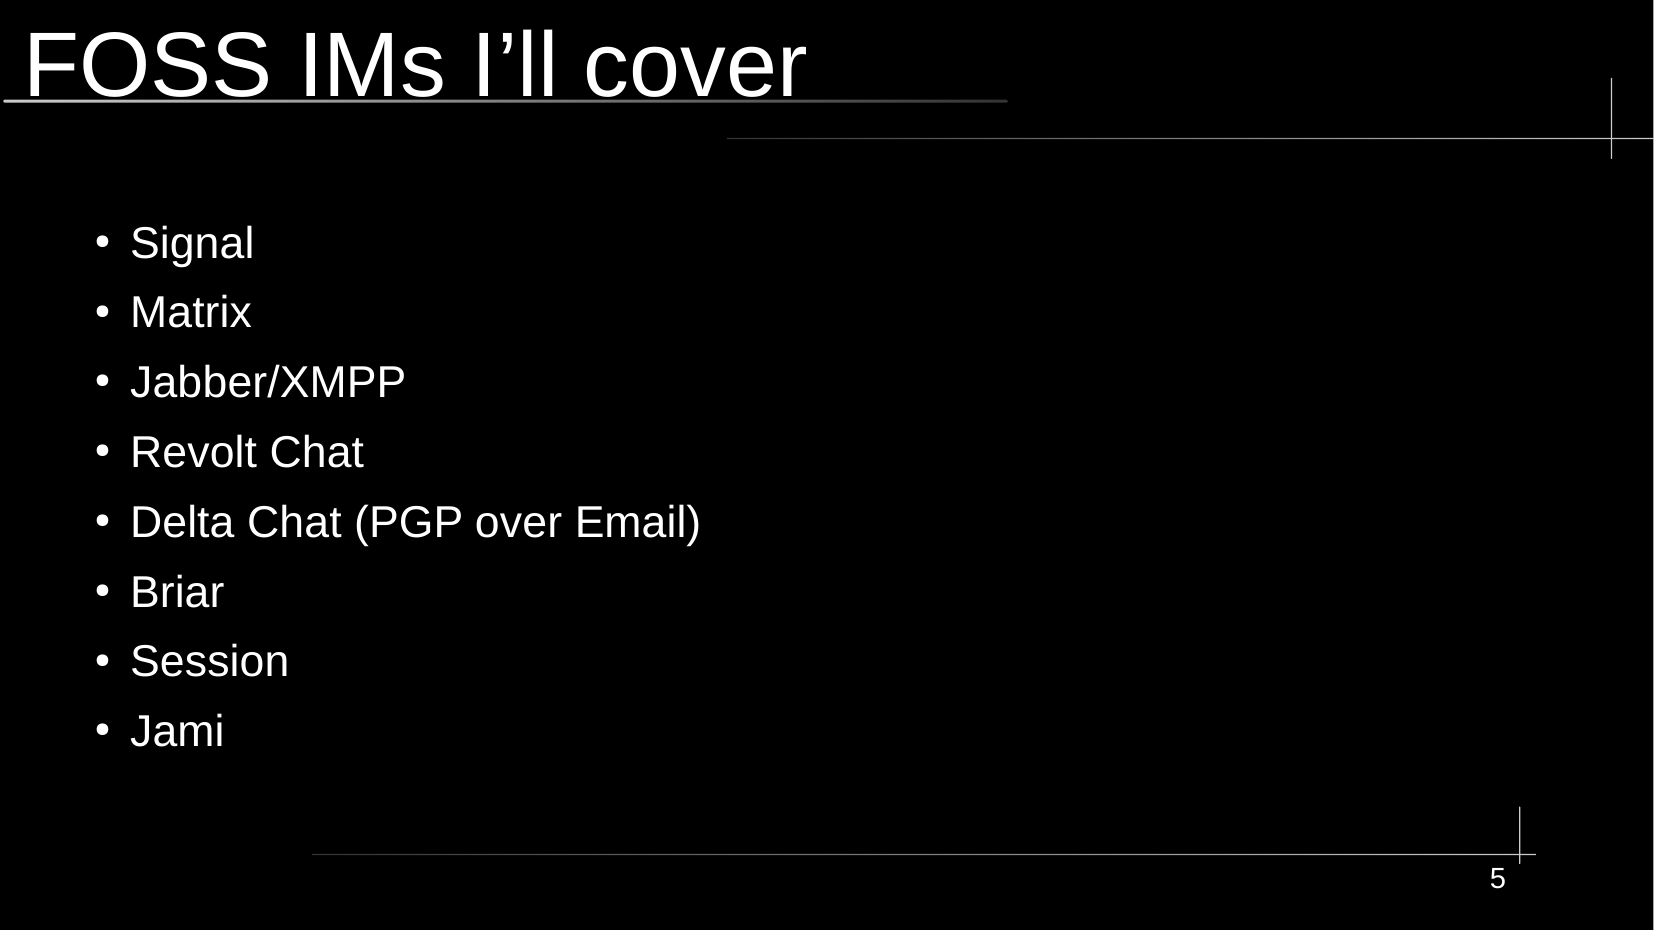

# FOSS IMs I’ll cover
Signal
Matrix
Jabber/XMPP
Revolt Chat
Delta Chat (PGP over Email)
Briar
Session
Jami
5